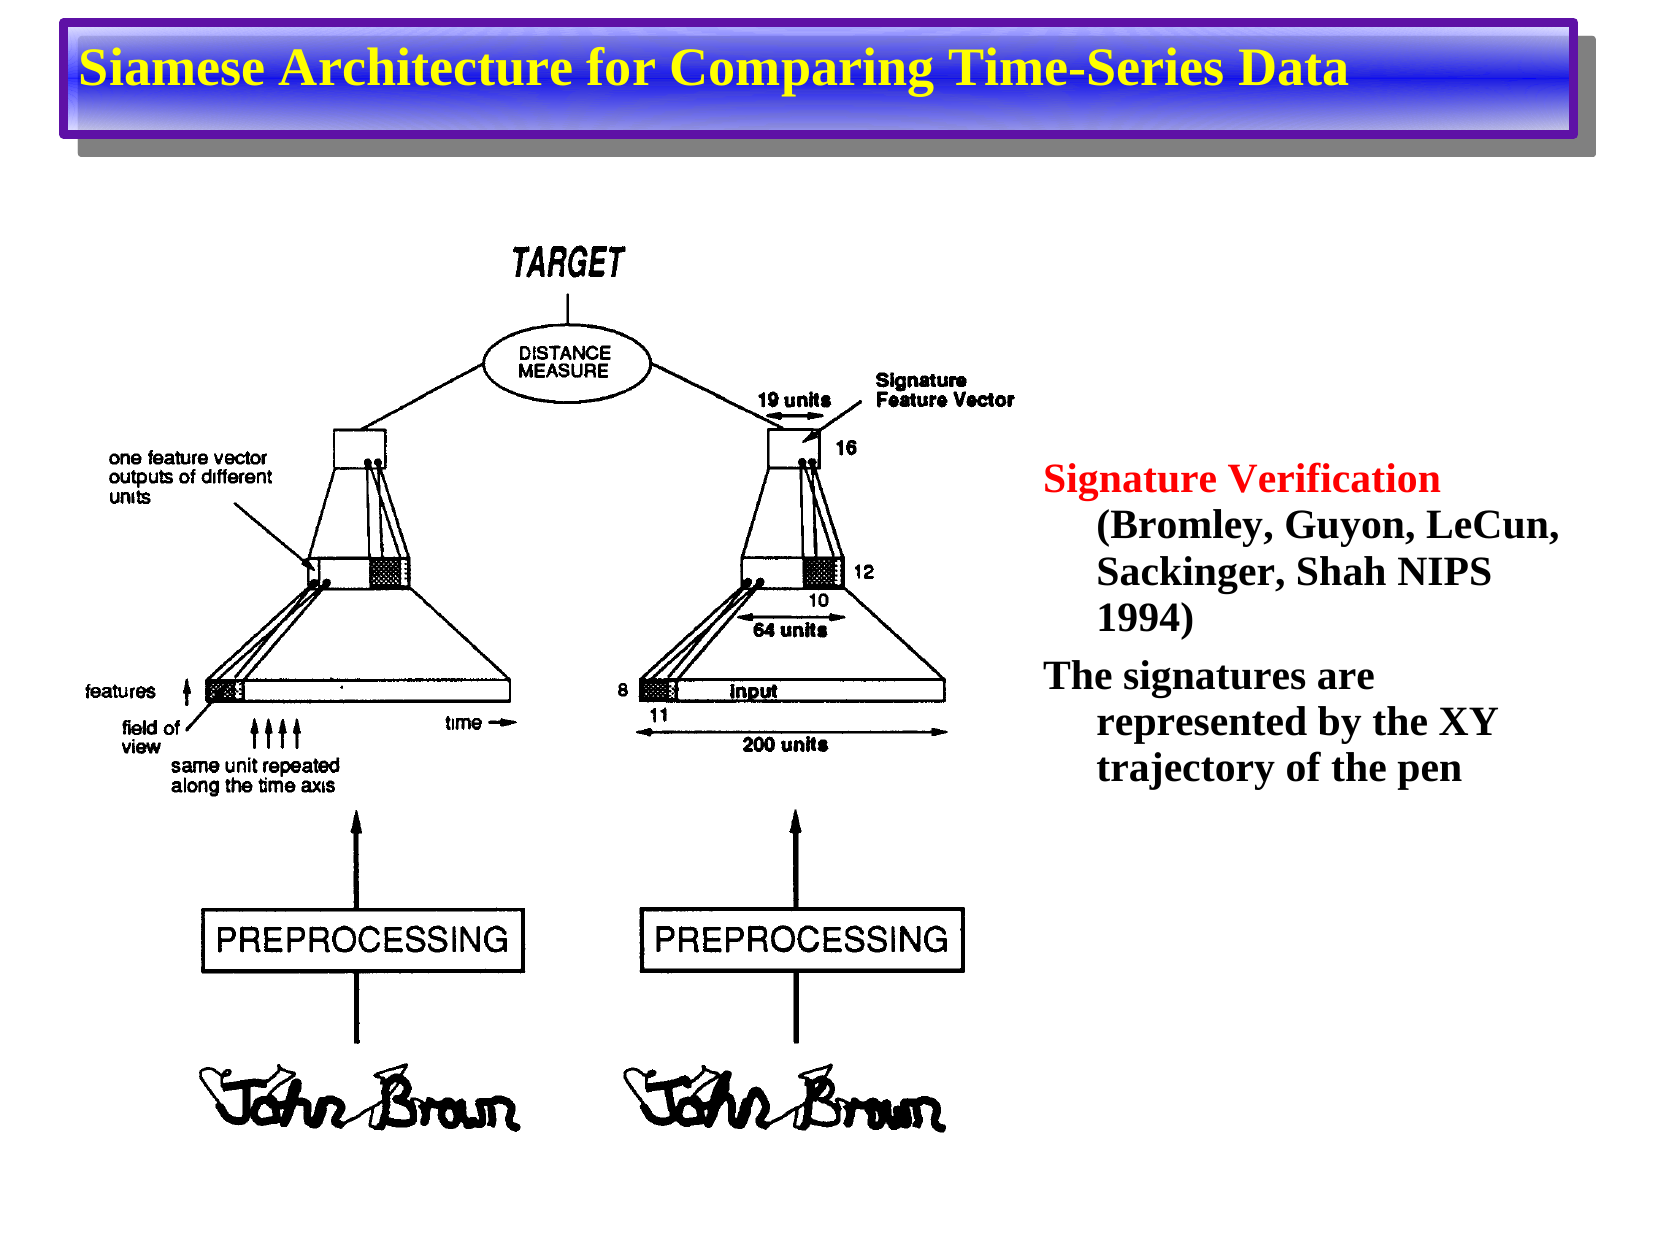

Siamese Architecture for Comparing Time-Series Data
Signature Verification (Bromley, Guyon, LeCun, Sackinger, Shah NIPS 1994)
The signatures are represented by the XY trajectory of the pen